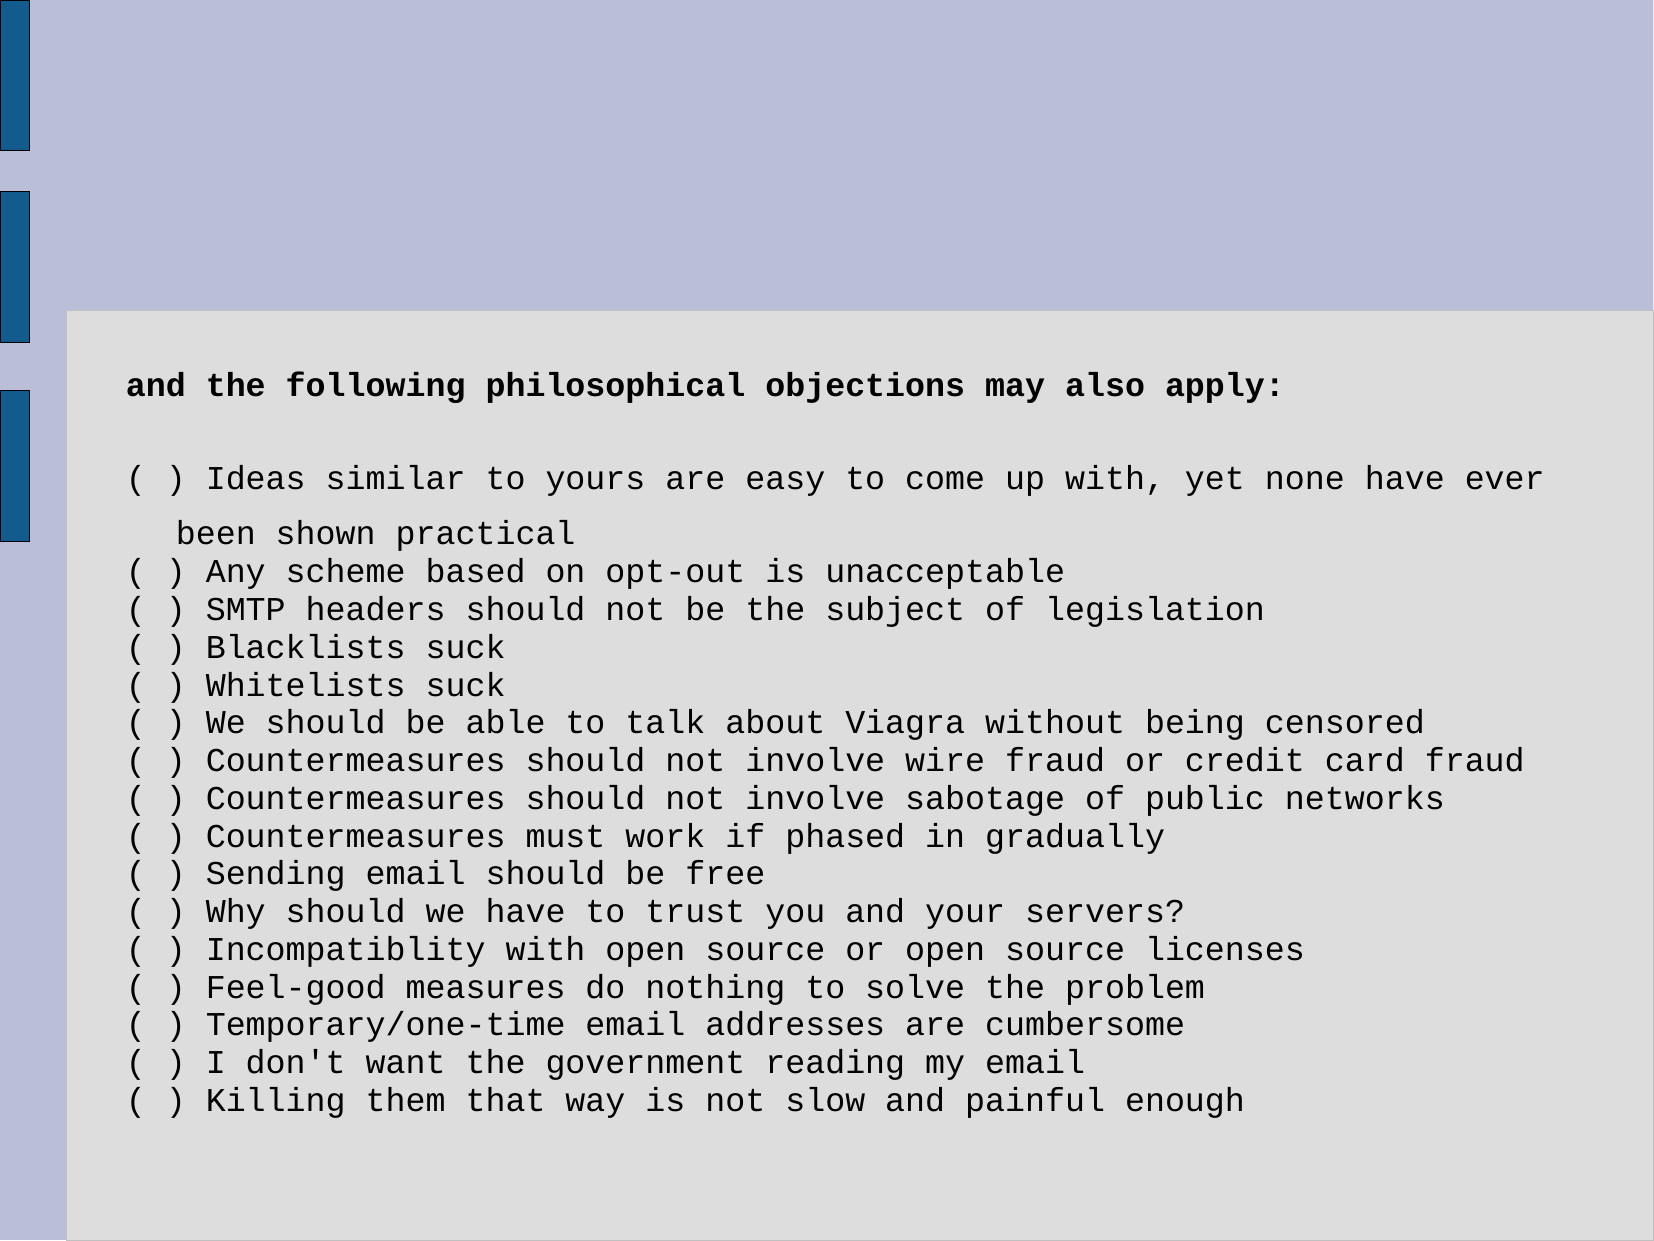

and the following philosophical objections may also apply:
( ) Ideas similar to yours are easy to come up with, yet none have ever
 been shown practical
( ) Any scheme based on opt-out is unacceptable
( ) SMTP headers should not be the subject of legislation
( ) Blacklists suck
( ) Whitelists suck
( ) We should be able to talk about Viagra without being censored
( ) Countermeasures should not involve wire fraud or credit card fraud
( ) Countermeasures should not involve sabotage of public networks
( ) Countermeasures must work if phased in gradually
( ) Sending email should be free
( ) Why should we have to trust you and your servers?
( ) Incompatiblity with open source or open source licenses
( ) Feel-good measures do nothing to solve the problem
( ) Temporary/one-time email addresses are cumbersome
( ) I don't want the government reading my email
( ) Killing them that way is not slow and painful enough